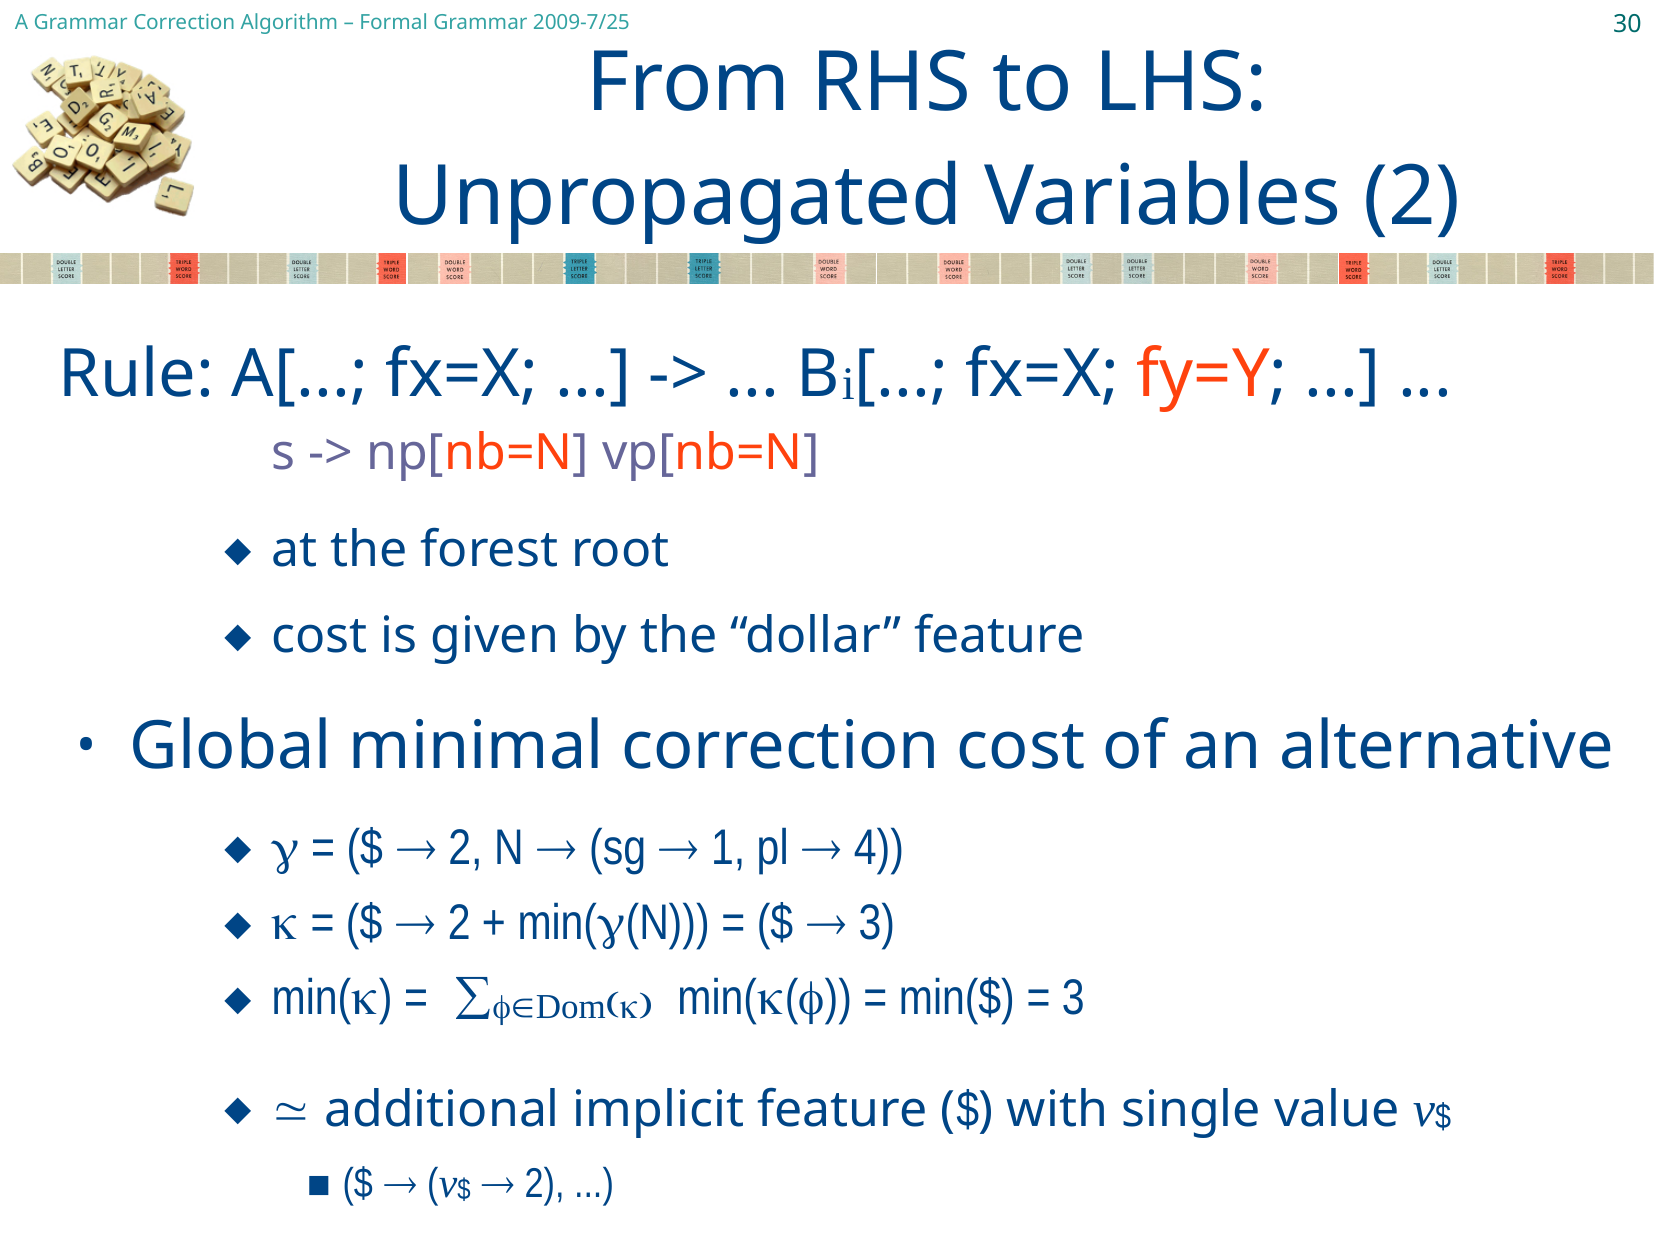

30
# From RHS to LHS: Unpropagated Variables (2)
Rule: A[...; fx=X; ...] -> ... Bi[...; fx=X; fy=Y; ...] ...
s -> np[nb=N] vp[nb=N]
at the forest root
cost is given by the “dollar” feature
Global minimal correction cost of an alternative
γ = ($  2, N  (sg  1, pl  4))
κ = ($  2 + min(γ(N))) = ($  3)
min(κ) = ∑ϕ∈Dom(κ) min(κ(ϕ)) = min($) = 3
≃ additional implicit feature ($) with single value v$
($  (v$  2), ...)